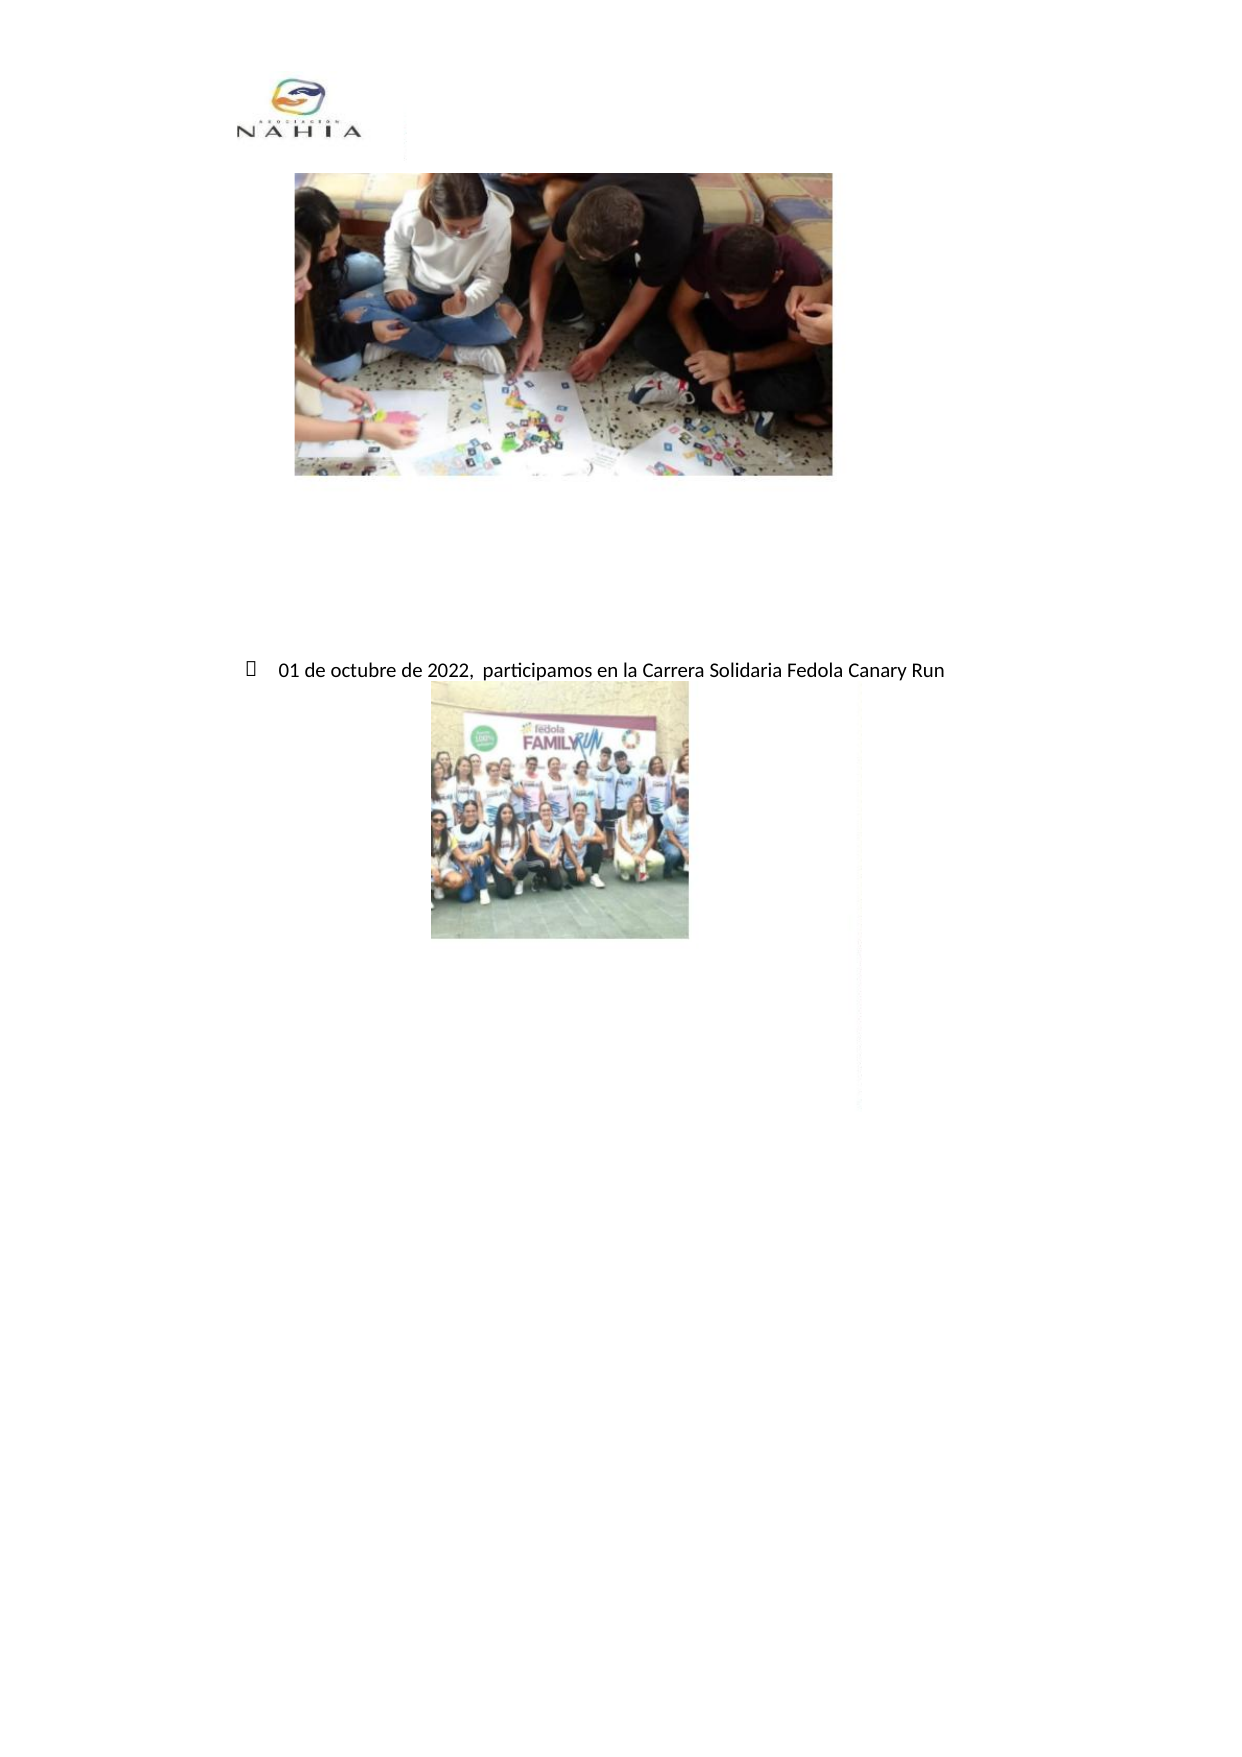


01 de octubre de 2022, participamos en la Carrera Solidaria Fedola Canary Run